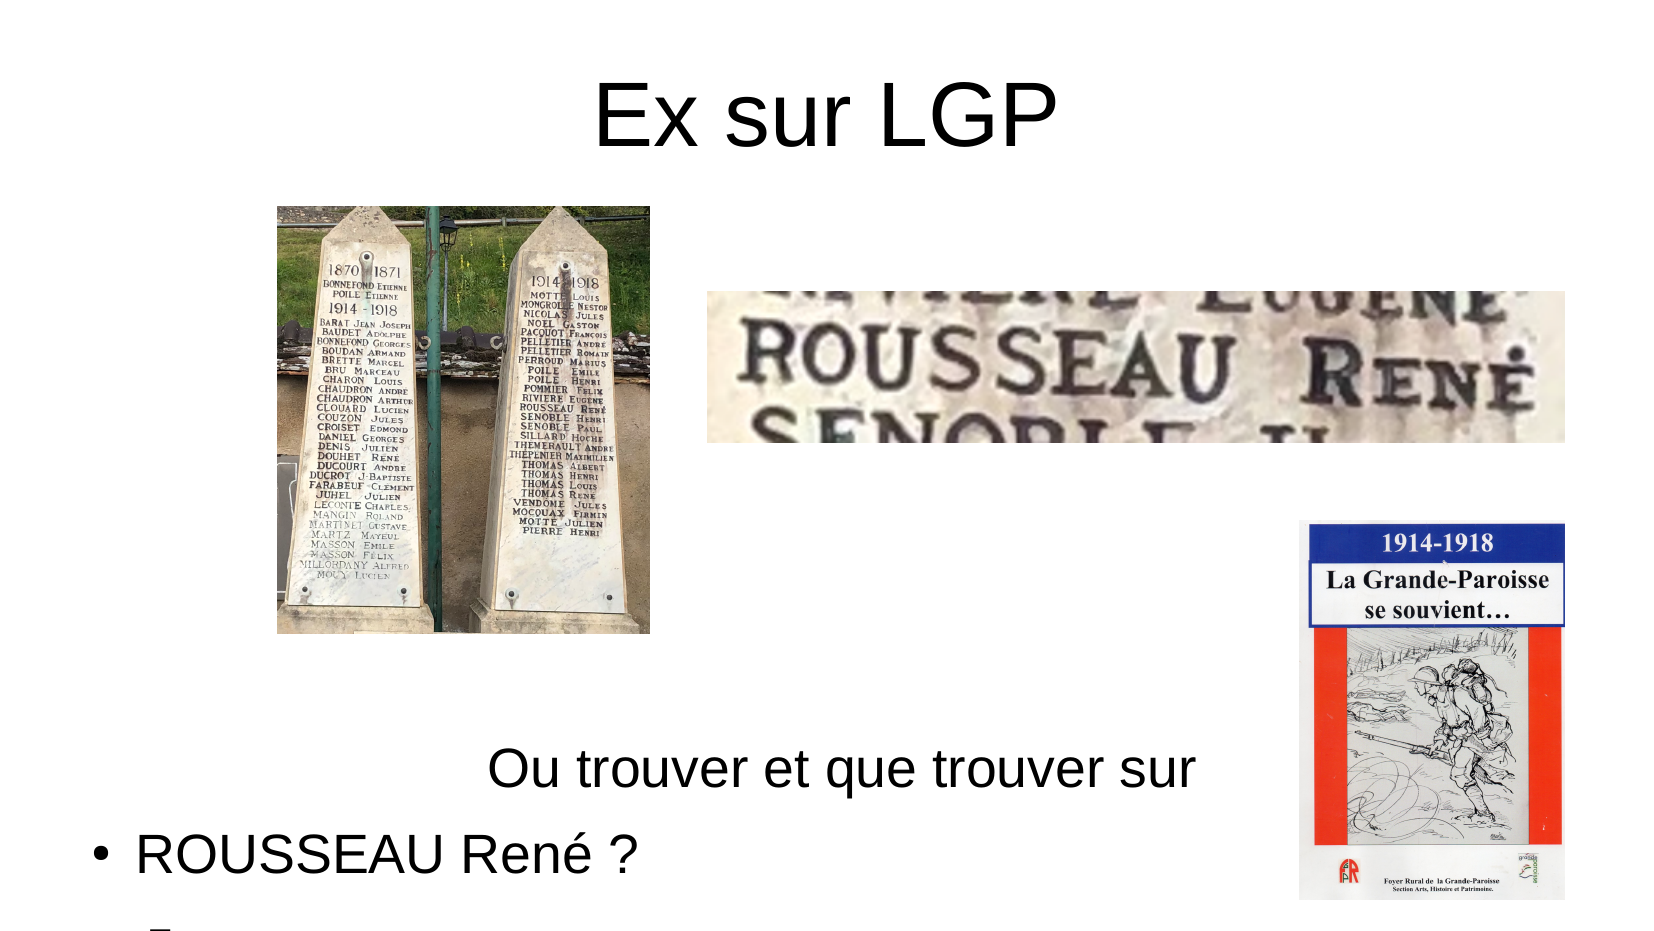

# Ex sur LGP
Ou trouver et que trouver sur
ROUSSEAU René ?